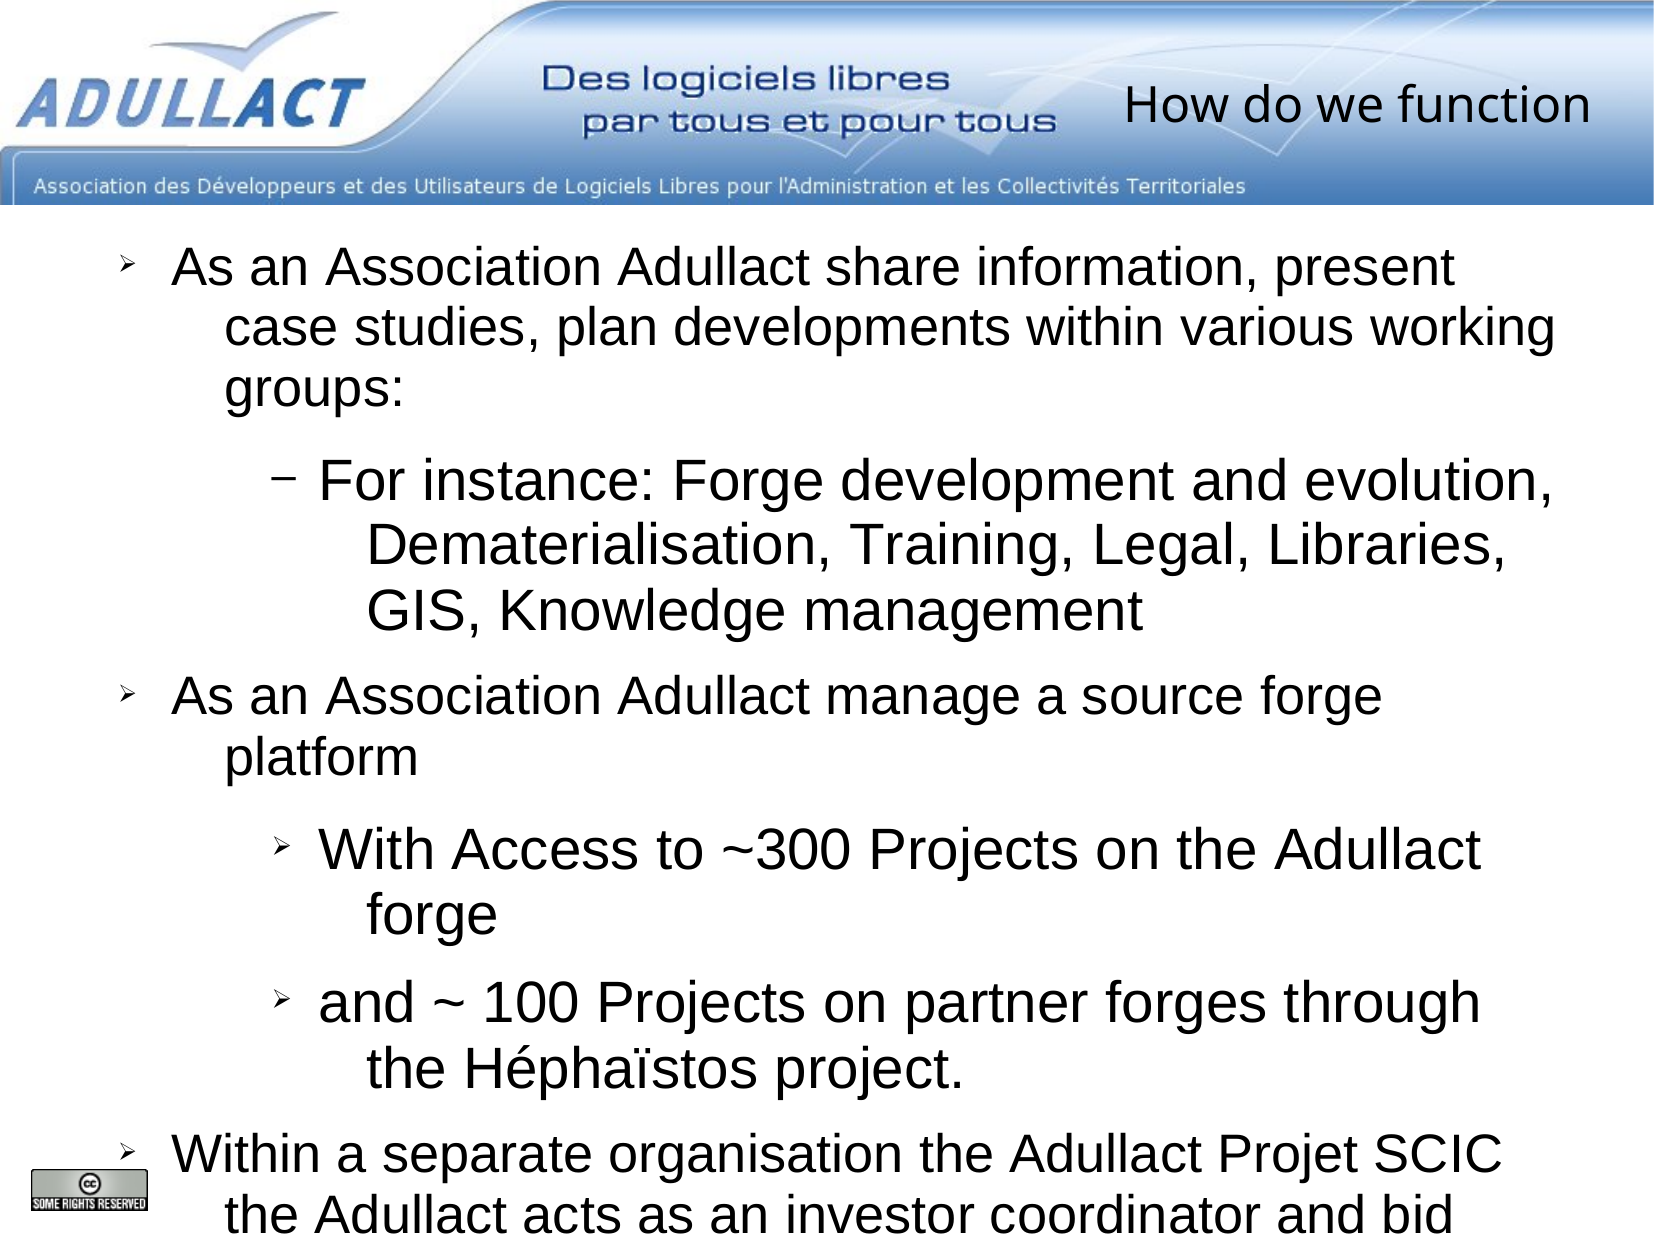

# How do we function
As an Association Adullact share information, present case studies, plan developments within various working groups:
For instance: Forge development and evolution, Dematerialisation, Training, Legal, Libraries, GIS, Knowledge management
As an Association Adullact manage a source forge platform
With Access to ~300 Projects on the Adullact forge
and ~ 100 Projects on partner forges through the Héphaïstos project.
Within a separate organisation the Adullact Projet SCIC the Adullact acts as an investor coordinator and bid manager for a selection of public sector programs.